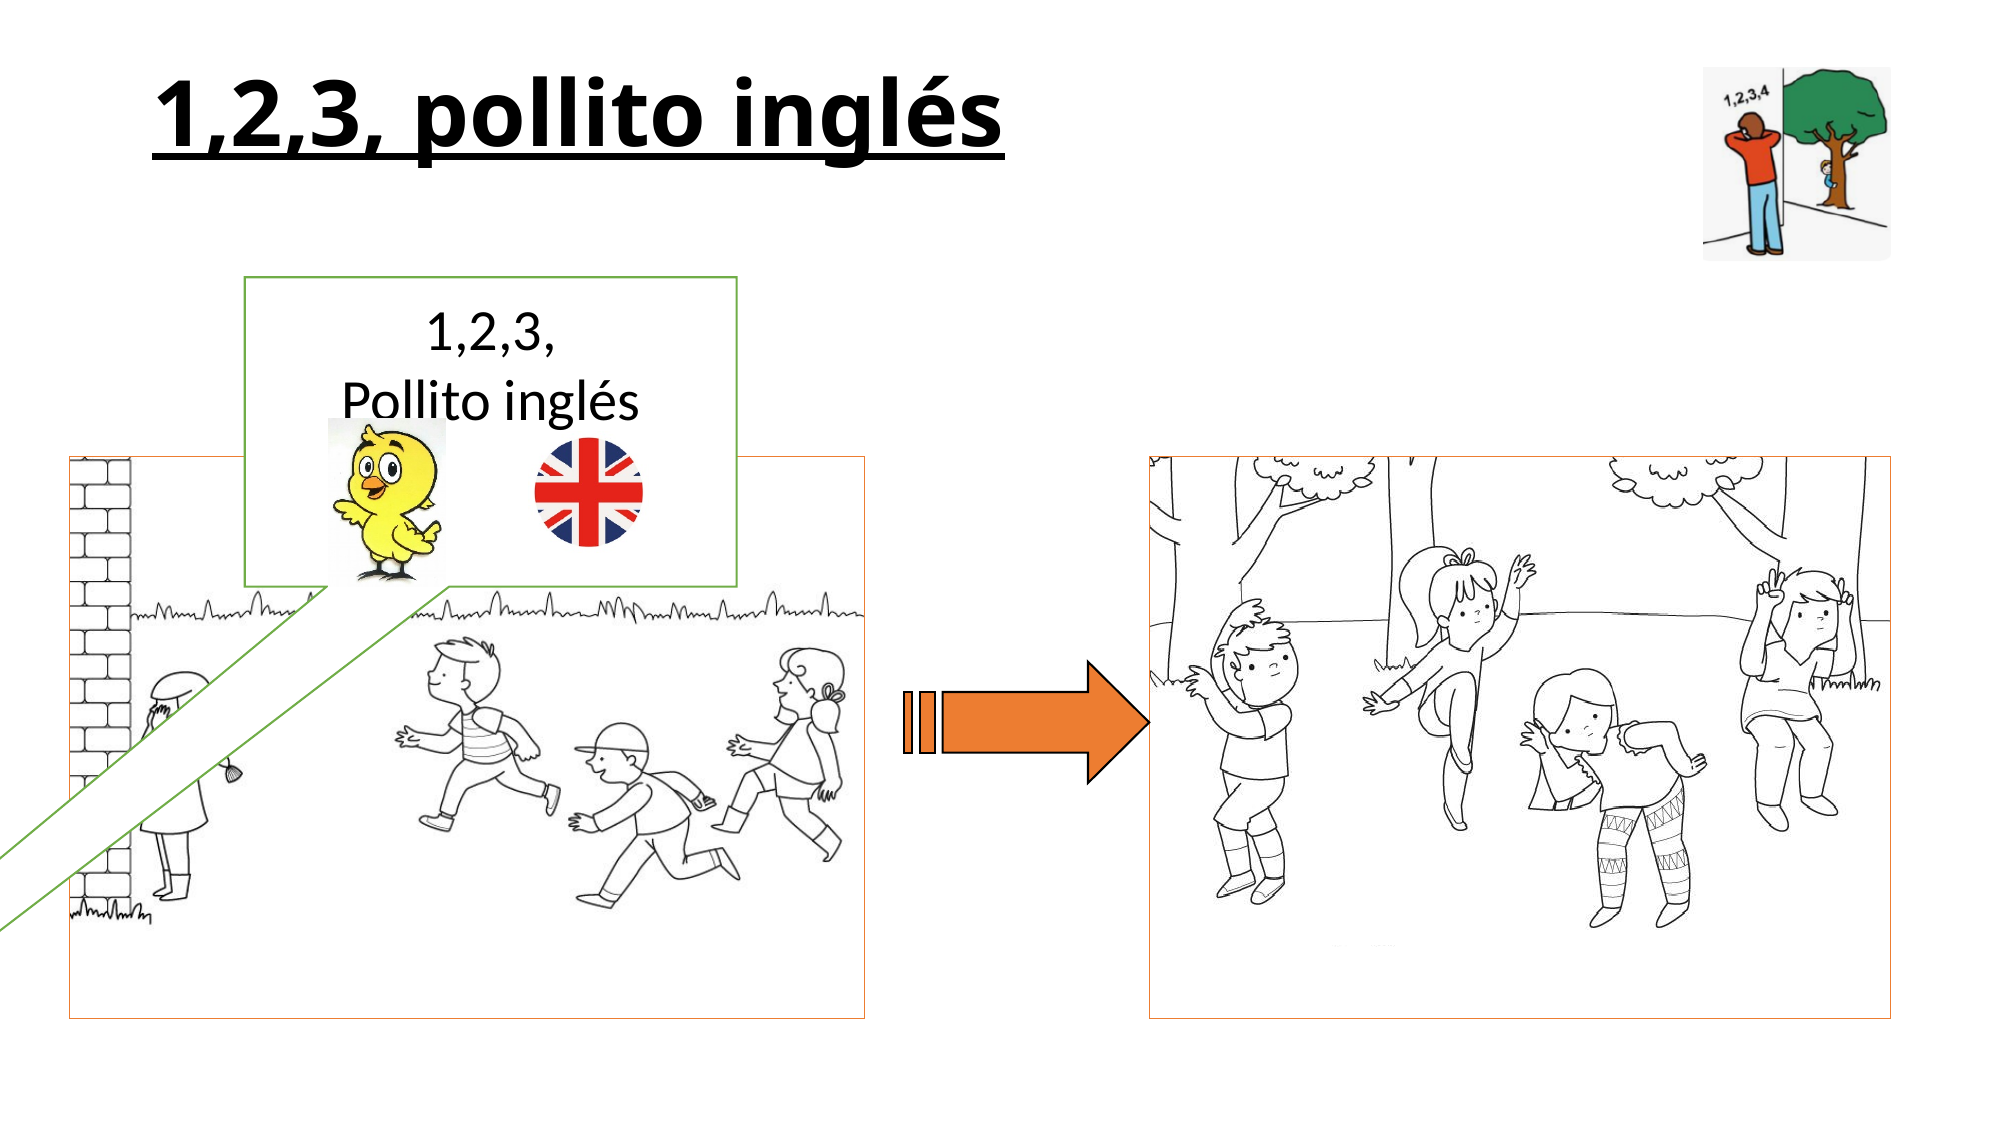

# 1,2,3, pollito inglés
1,2,3,
Pollito inglés